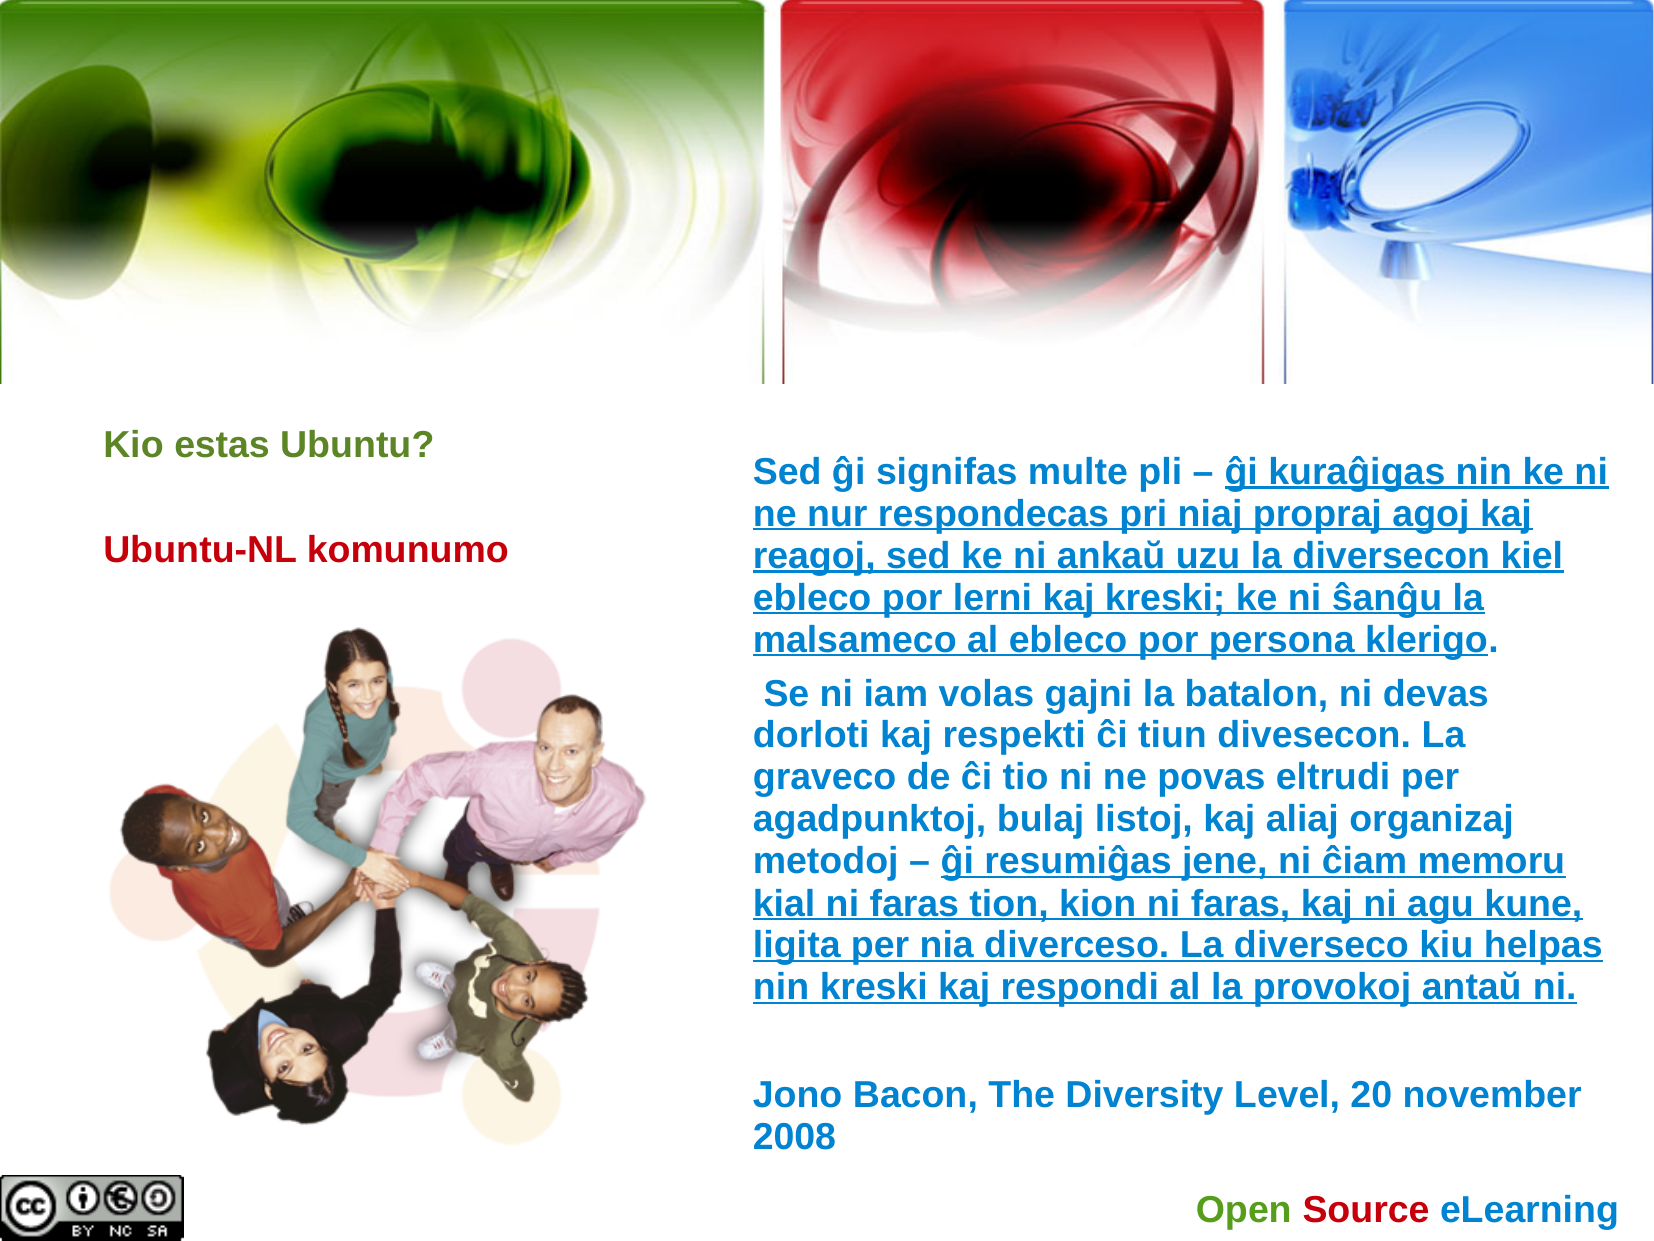

Kio estas Ubuntu?
Sed ĝi signifas multe pli – ĝi kuraĝigas nin ke ni ne nur respondecas pri niaj propraj agoj kaj reagoj, sed ke ni ankaŭ uzu la diversecon kiel ebleco por lerni kaj kreski; ke ni ŝanĝu la malsameco al ebleco por persona klerigo.
 Se ni iam volas gajni la batalon, ni devas dorloti kaj respekti ĉi tiun divesecon. La graveco de ĉi tio ni ne povas eltrudi per agadpunktoj, bulaj listoj, kaj aliaj organizaj metodoj – ĝi resumiĝas jene, ni ĉiam memoru kial ni faras tion, kion ni faras, kaj ni agu kune, ligita per nia diverceso. La diverseco kiu helpas nin kreski kaj respondi al la provokoj antaŭ ni.
Jono Bacon, The Diversity Level, 20 november 2008
Ubuntu-NL komunumo
Open Source eLearning